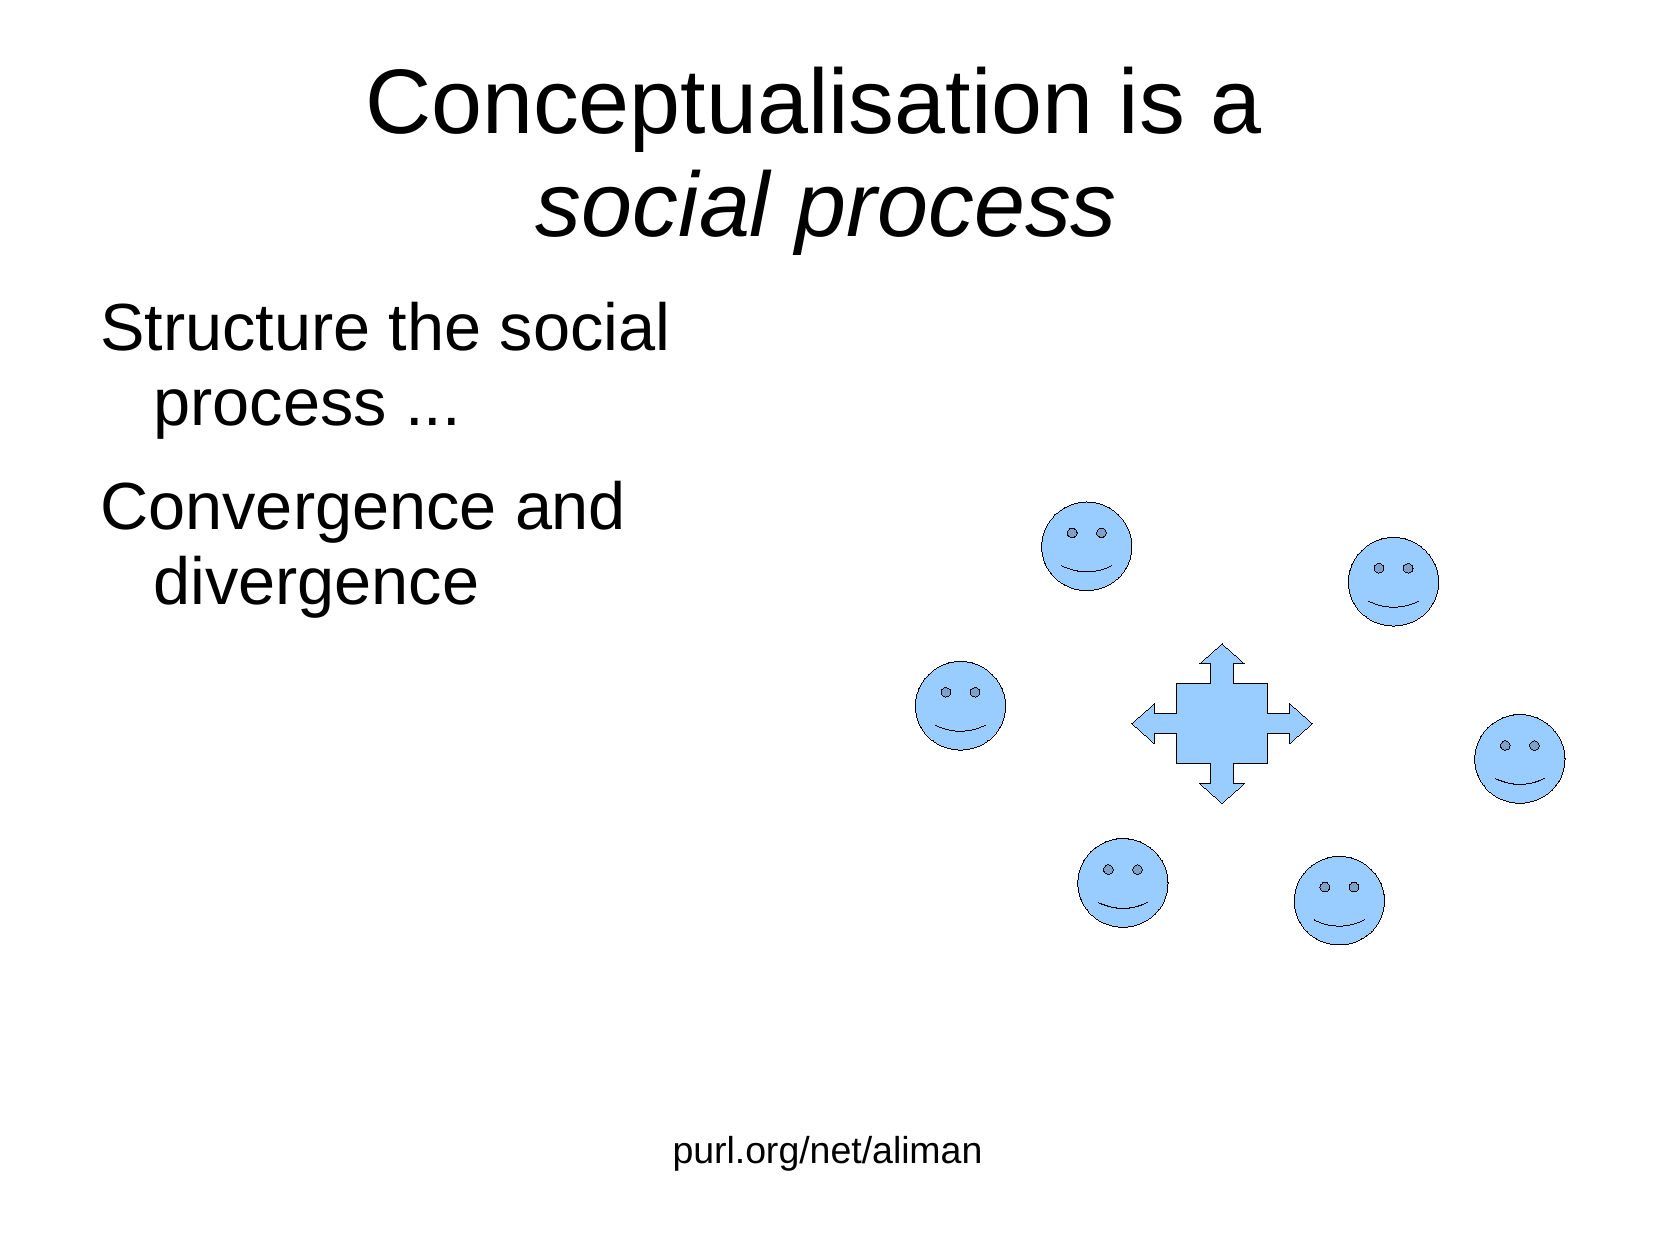

# Conceptualisation is a social process
Structure the social process ...
Convergence and divergence